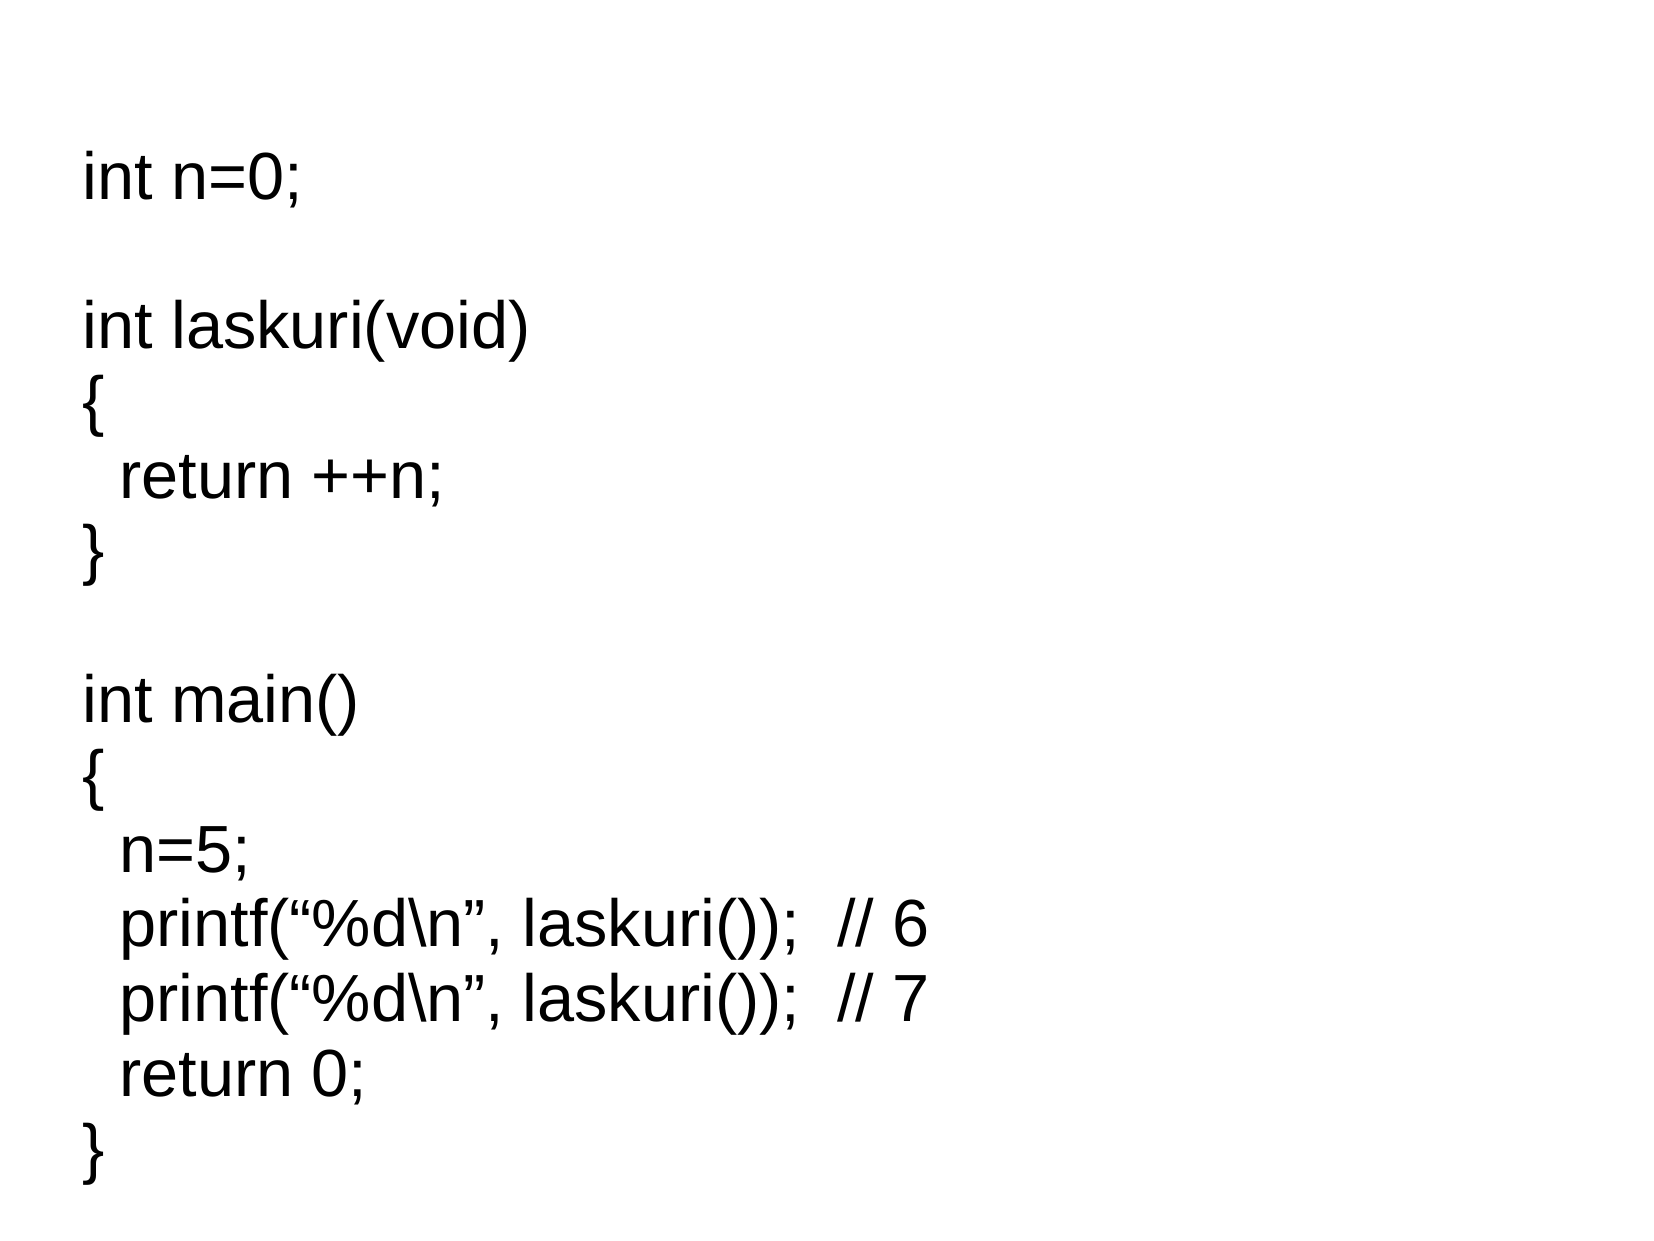

int n=0;
int laskuri(void)
{
 return ++n;
}
int main()
{
 n=5;
 printf(“%d\n”, laskuri()); // 6
 printf(“%d\n”, laskuri()); // 7
 return 0;
}